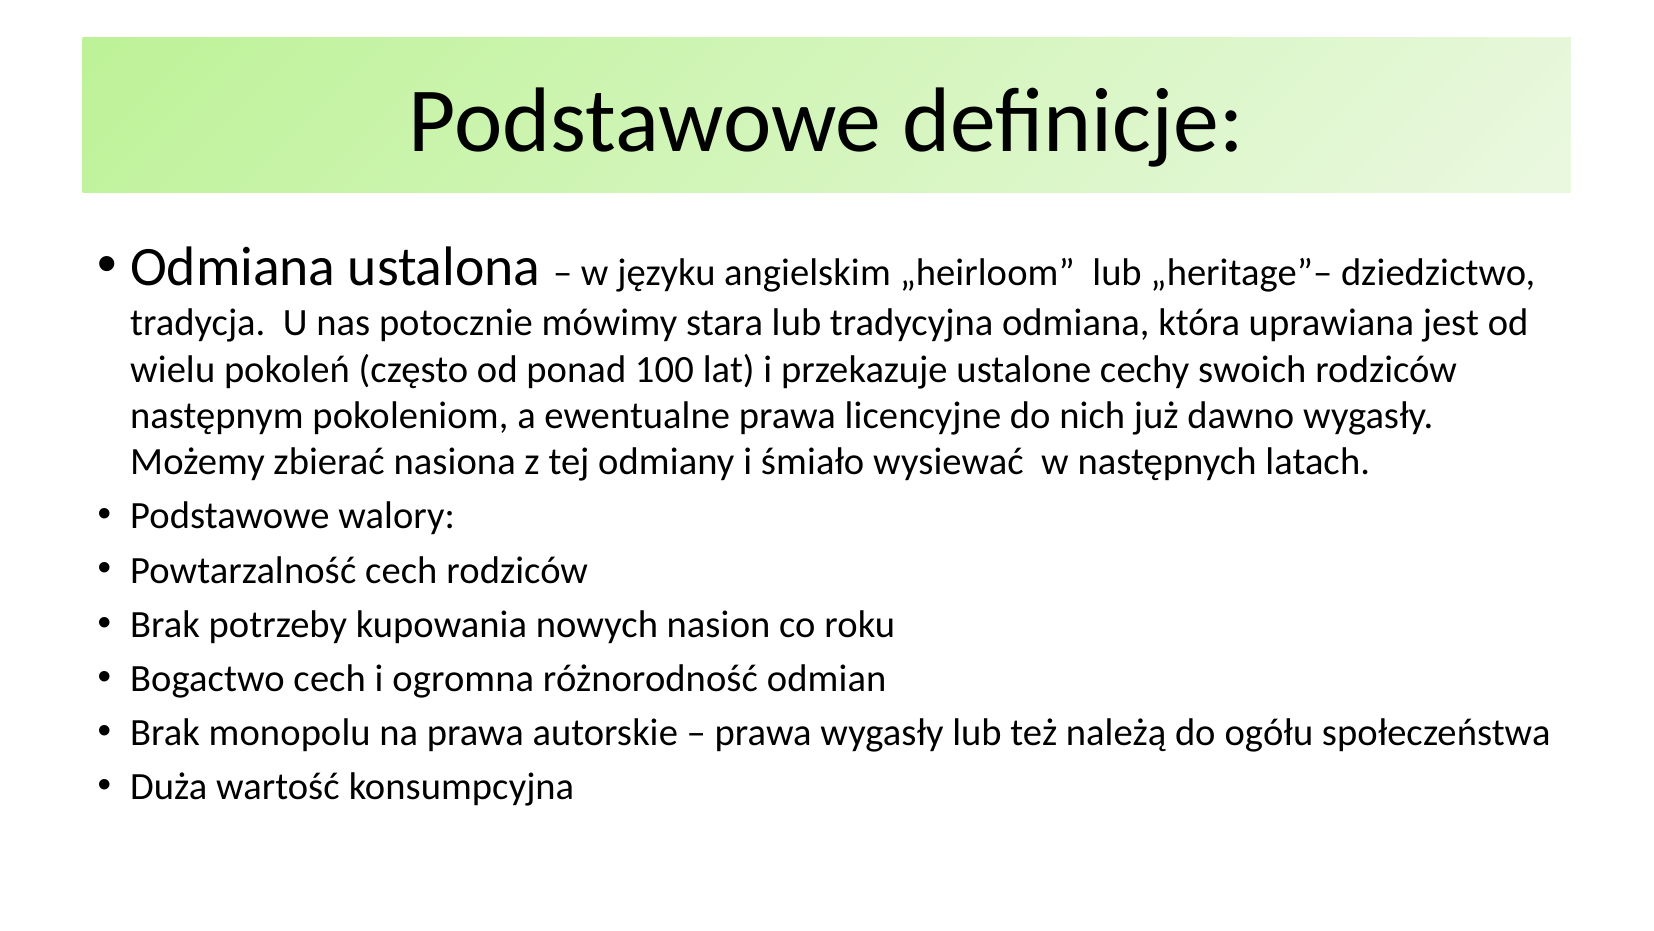

# Podstawowe definicje:
Odmiana ustalona – w języku angielskim „heirloom” lub „heritage”– dziedzictwo, tradycja. U nas potocznie mówimy stara lub tradycyjna odmiana, która uprawiana jest od wielu pokoleń (często od ponad 100 lat) i przekazuje ustalone cechy swoich rodziców następnym pokoleniom, a ewentualne prawa licencyjne do nich już dawno wygasły. Możemy zbierać nasiona z tej odmiany i śmiało wysiewać w następnych latach.
Podstawowe walory:
Powtarzalność cech rodziców
Brak potrzeby kupowania nowych nasion co roku
Bogactwo cech i ogromna różnorodność odmian
Brak monopolu na prawa autorskie – prawa wygasły lub też należą do ogółu społeczeństwa
Duża wartość konsumpcyjna